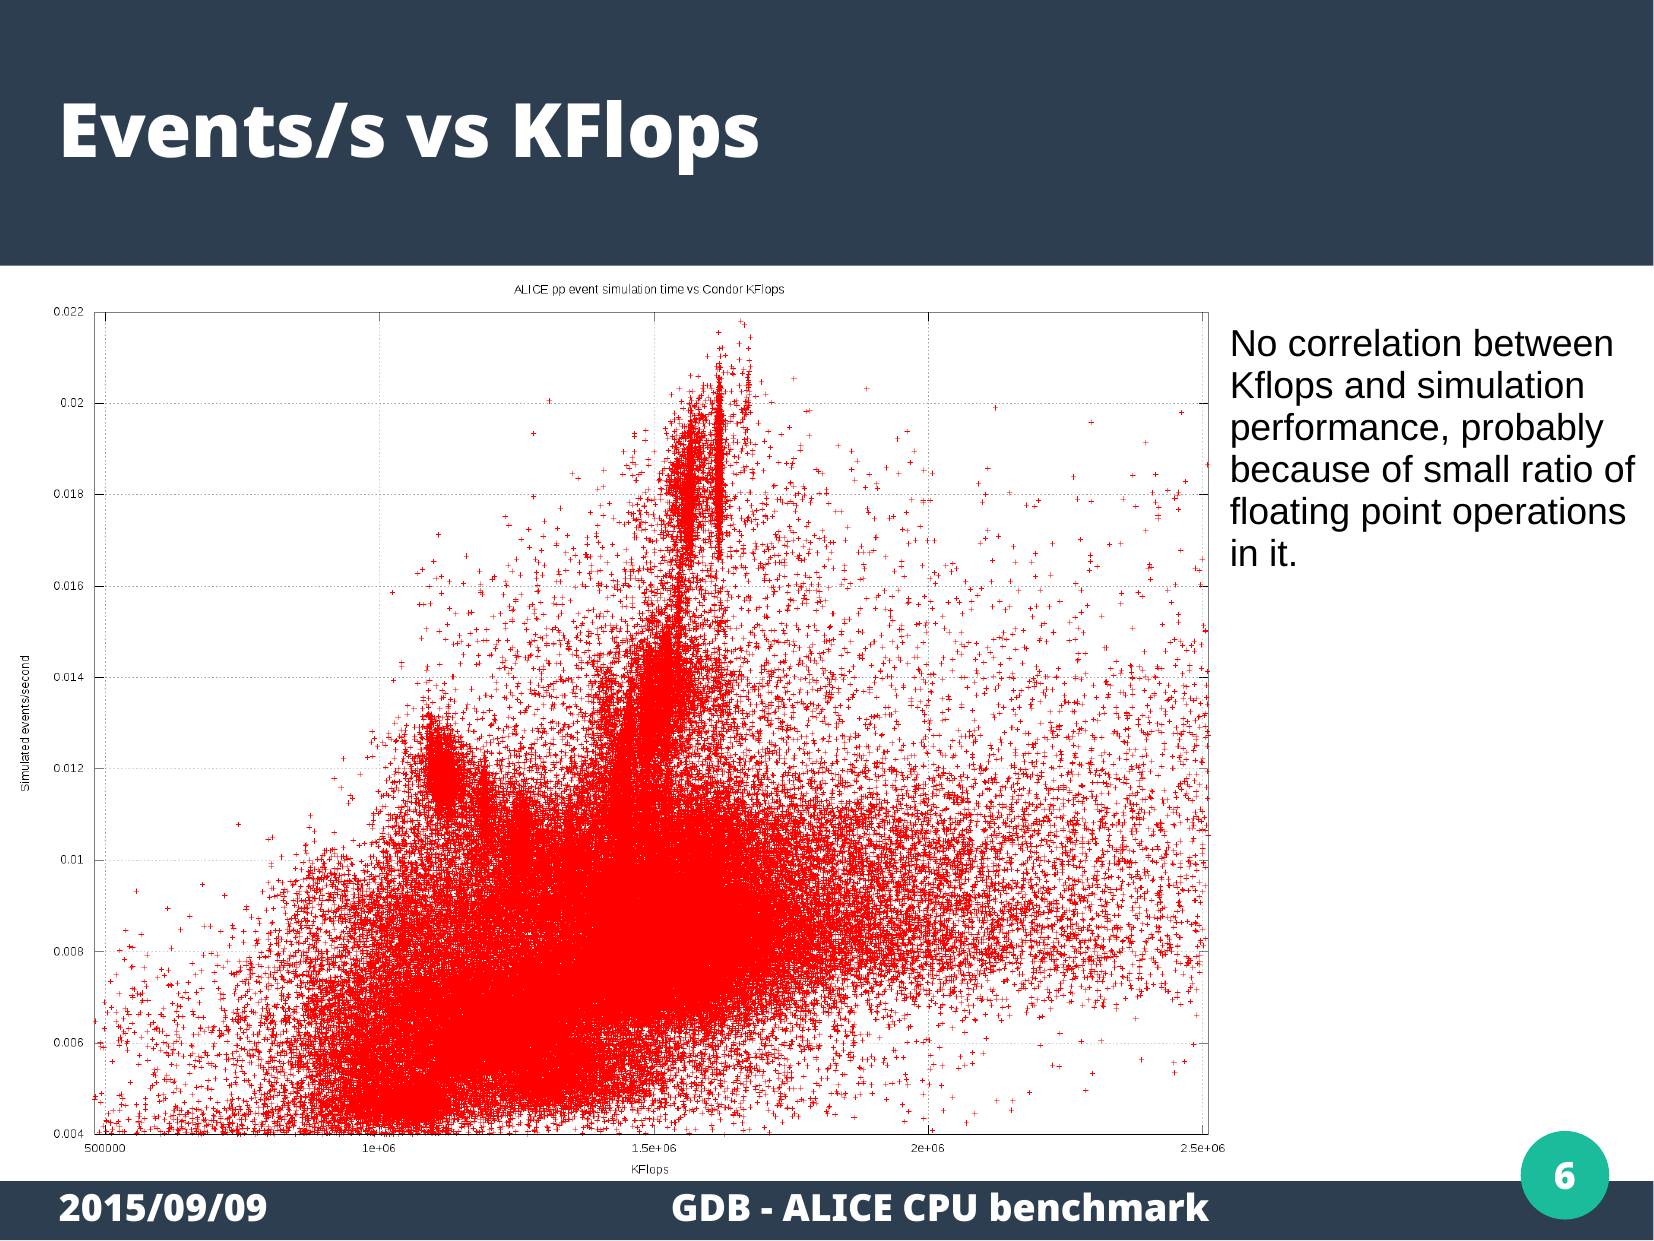

# Events/s vs KFlops
No correlation between Kflops and simulation performance, probably because of small ratio of floating point operations in it.
6
2015/09/09
GDB - ALICE CPU benchmark